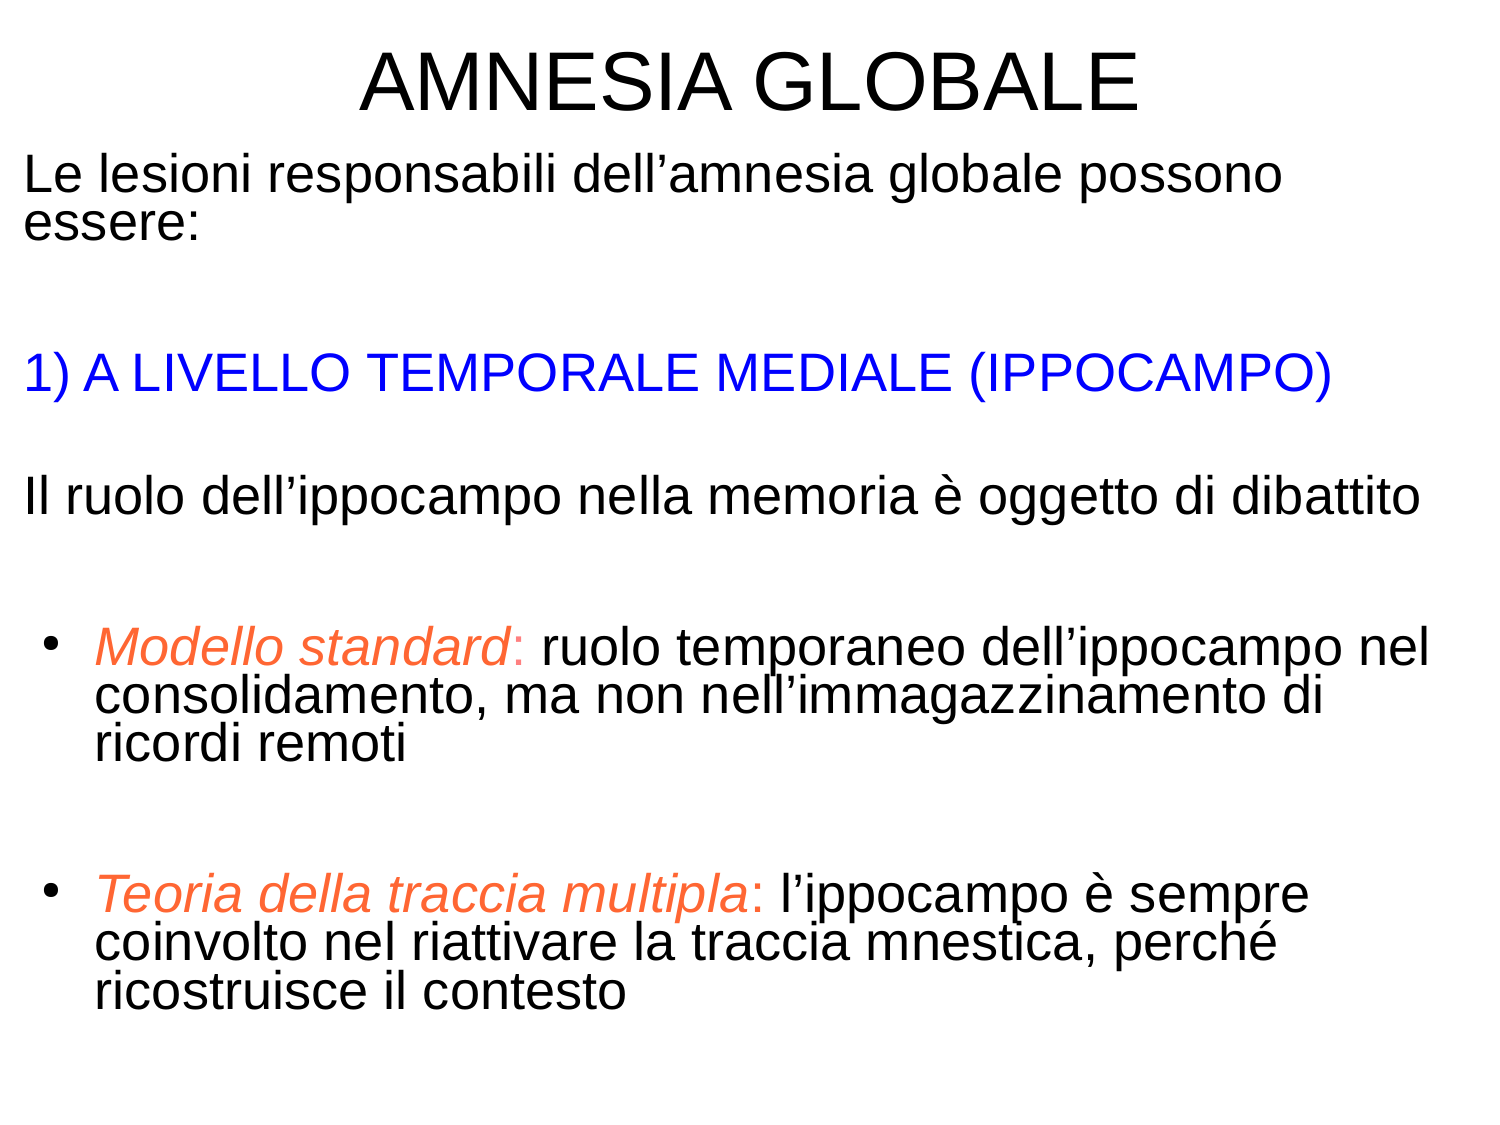

# AMNESIA GLOBALE
Le lesioni responsabili dell’amnesia globale possono essere:
1) A LIVELLO TEMPORALE MEDIALE (IPPOCAMPO)
Il ruolo dell’ippocampo nella memoria è oggetto di dibattito
Modello standard: ruolo temporaneo dell’ippocampo nel consolidamento, ma non nell’immagazzinamento di ricordi remoti
Teoria della traccia multipla: l’ippocampo è sempre coinvolto nel riattivare la traccia mnestica, perché ricostruisce il contesto